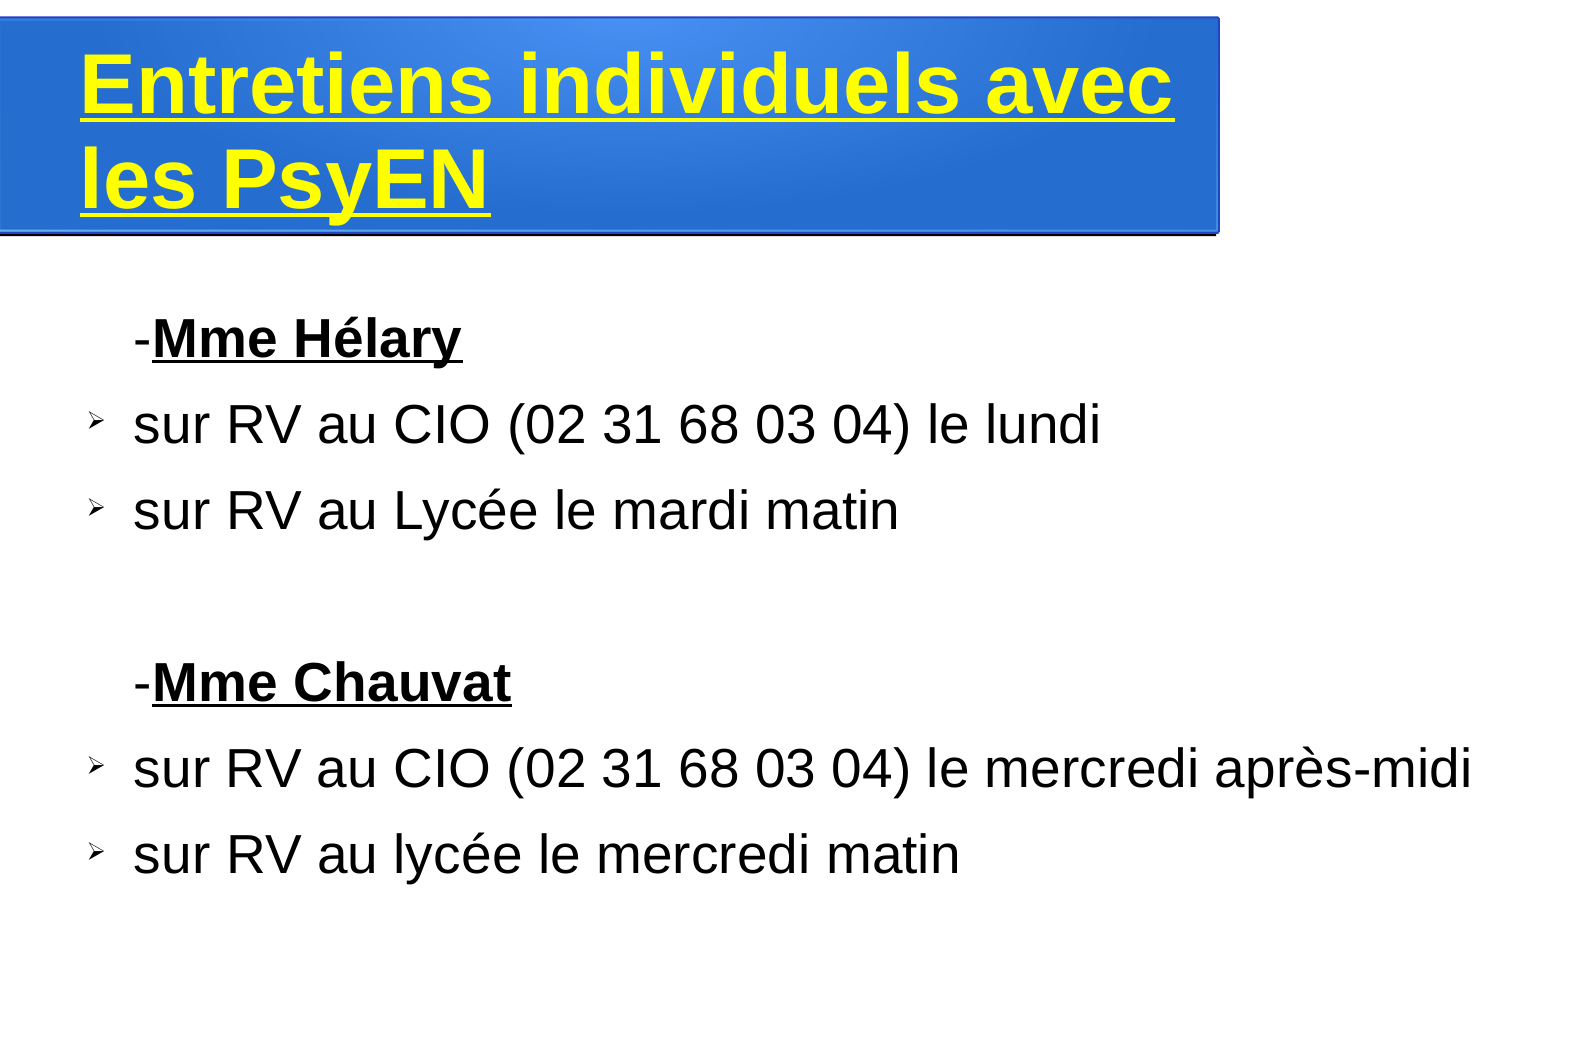

# Entretiens individuels avec les PsyEN
-Mme Hélary
sur RV au CIO (02 31 68 03 04) le lundi
sur RV au Lycée le mardi matin
-Mme Chauvat
sur RV au CIO (02 31 68 03 04) le mercredi après-midi
sur RV au lycée le mercredi matin